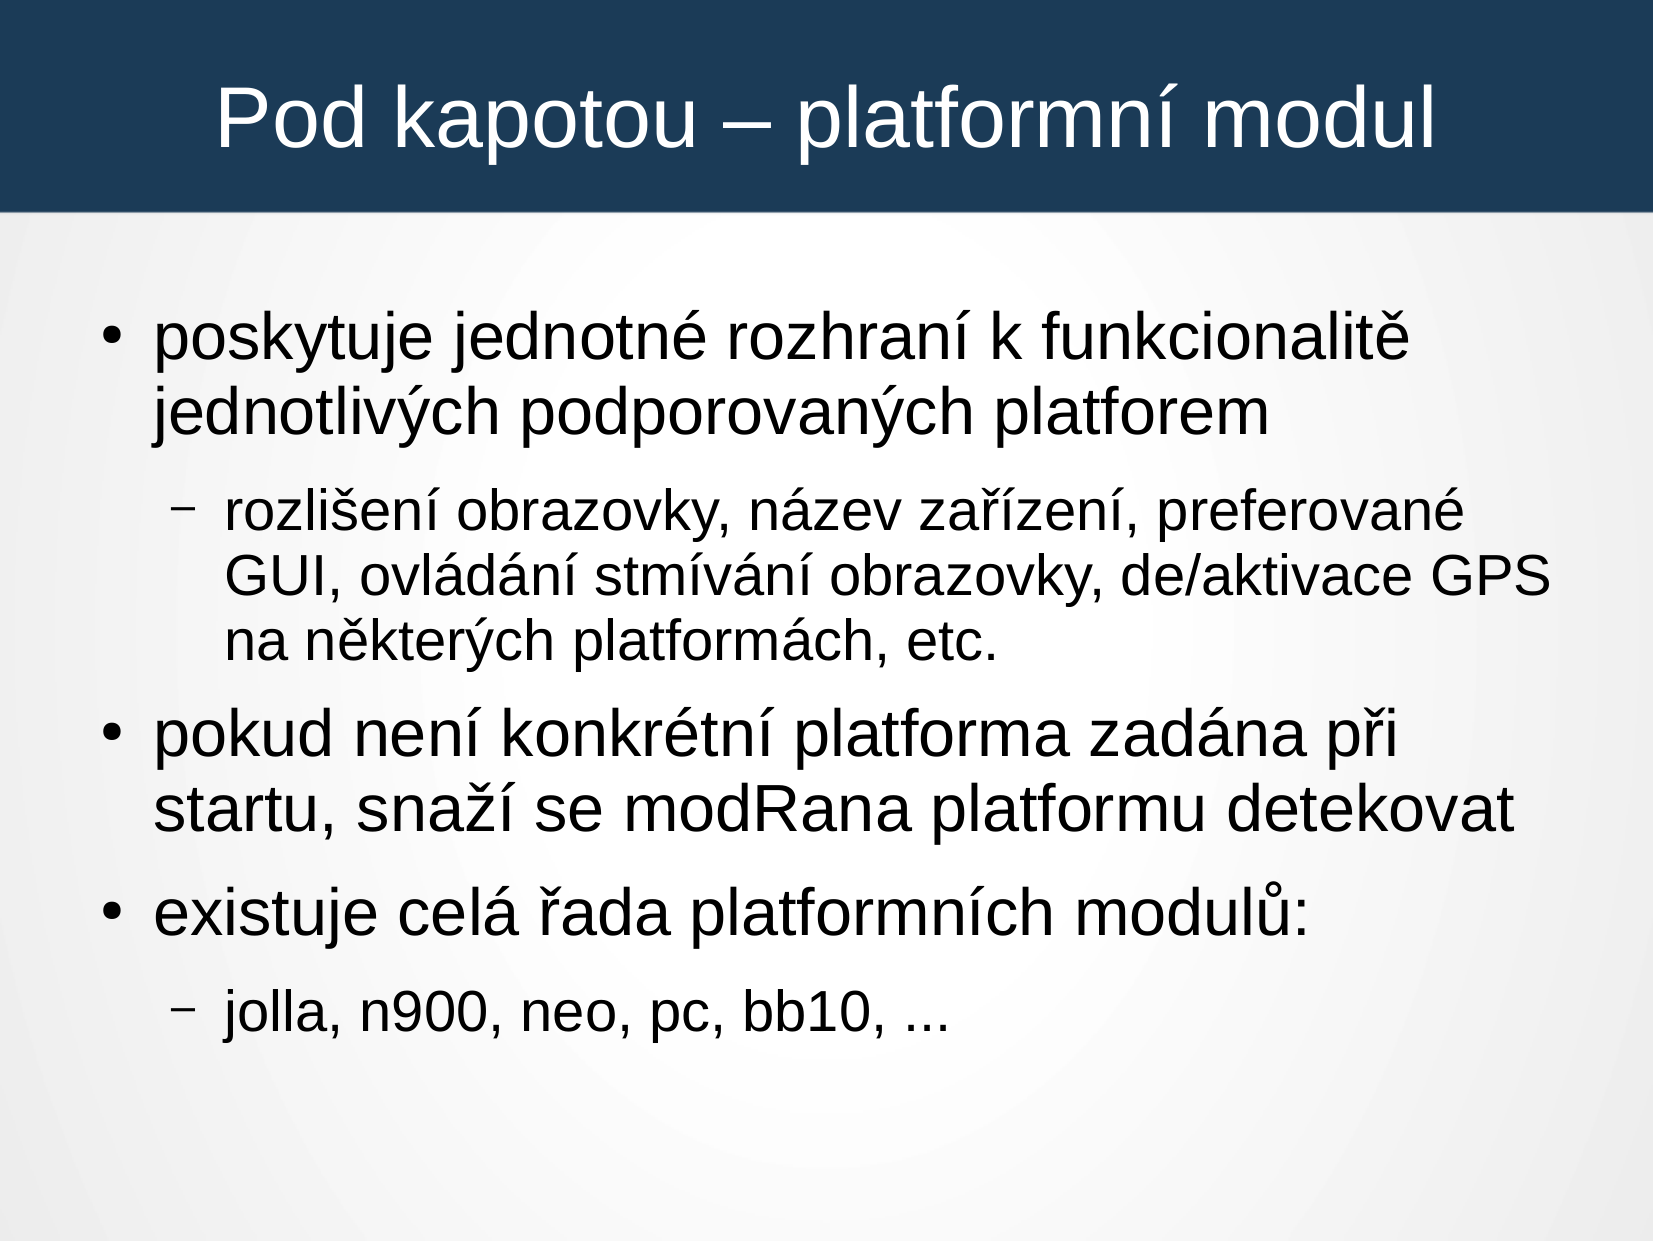

# Pod kapotou – platformní modul
poskytuje jednotné rozhraní k funkcionalitě jednotlivých podporovaných platforem
rozlišení obrazovky, název zařízení, preferované GUI, ovládání stmívání obrazovky, de/aktivace GPS na některých platformách, etc.
pokud není konkrétní platforma zadána při startu, snaží se modRana platformu detekovat
existuje celá řada platformních modulů:
jolla, n900, neo, pc, bb10, ...
16